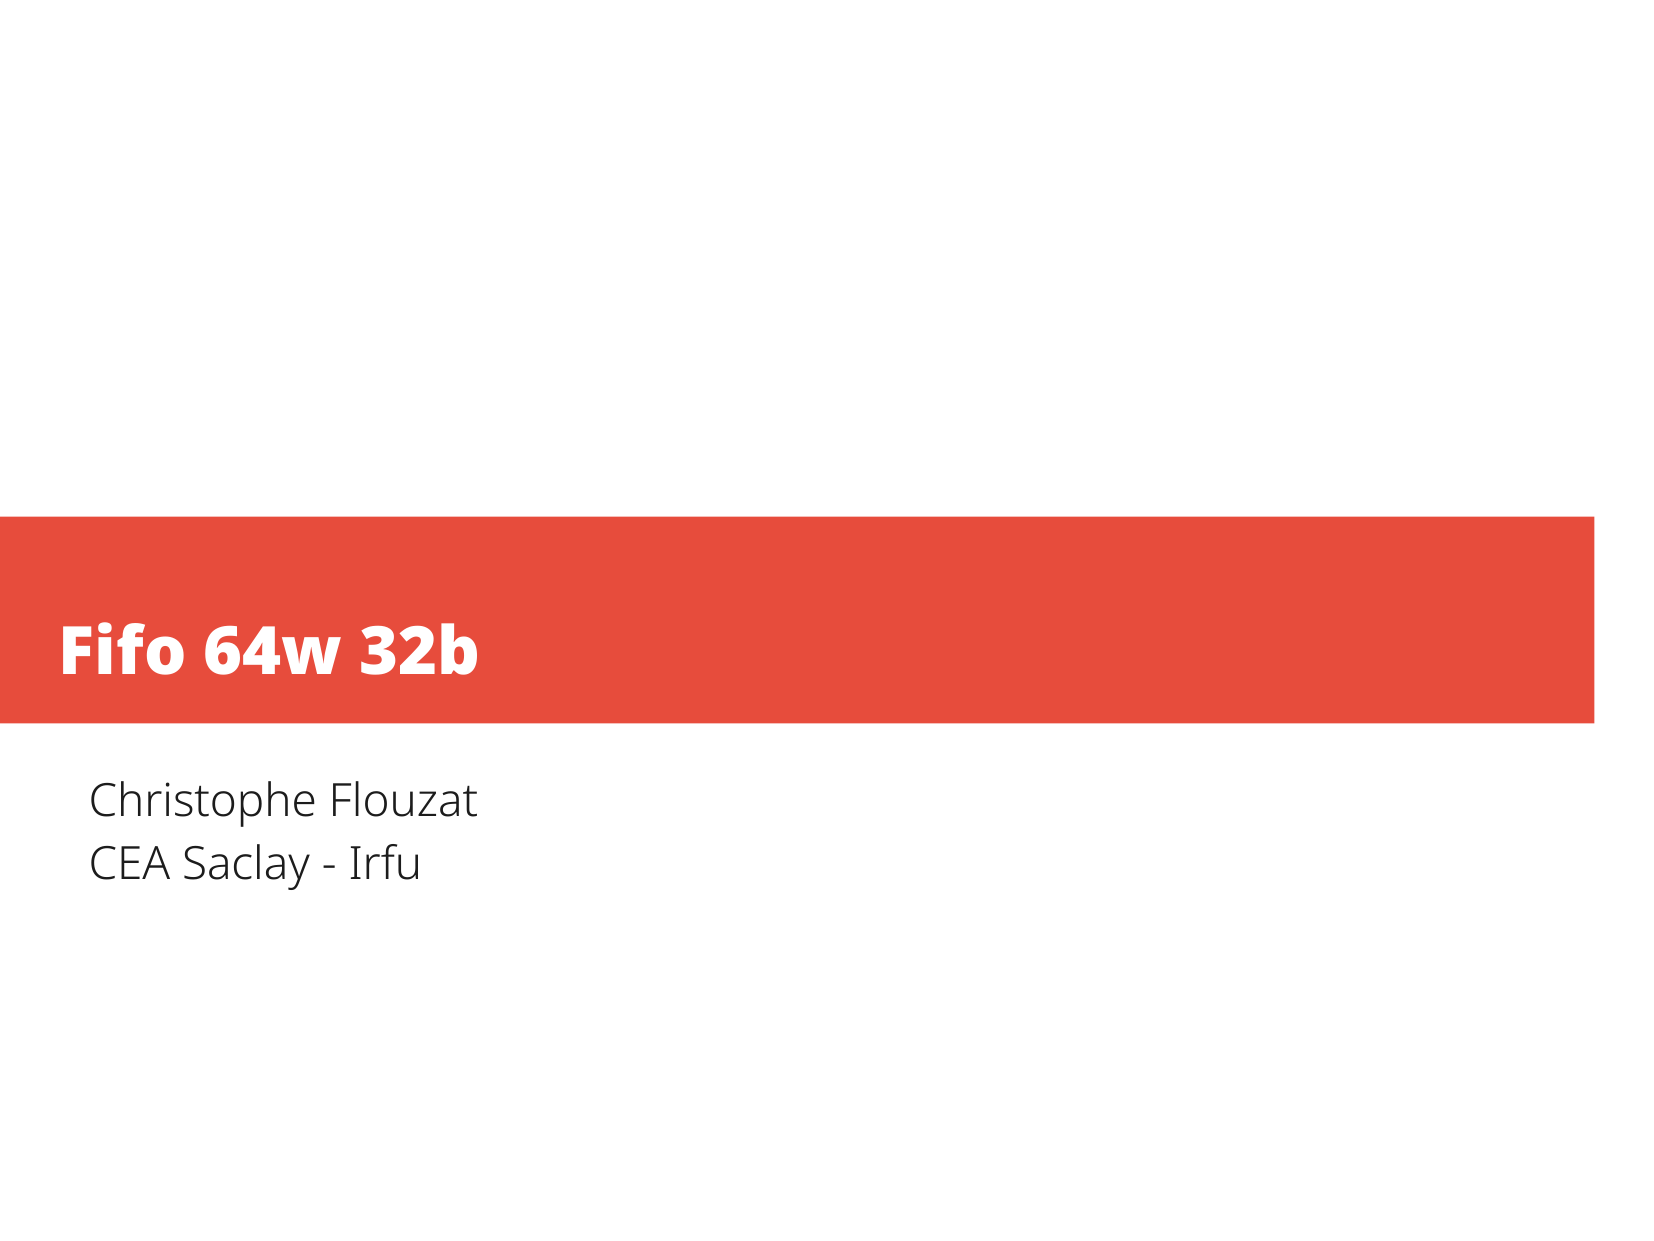

# Fifo 64w 32b
Christophe Flouzat
CEA Saclay - Irfu